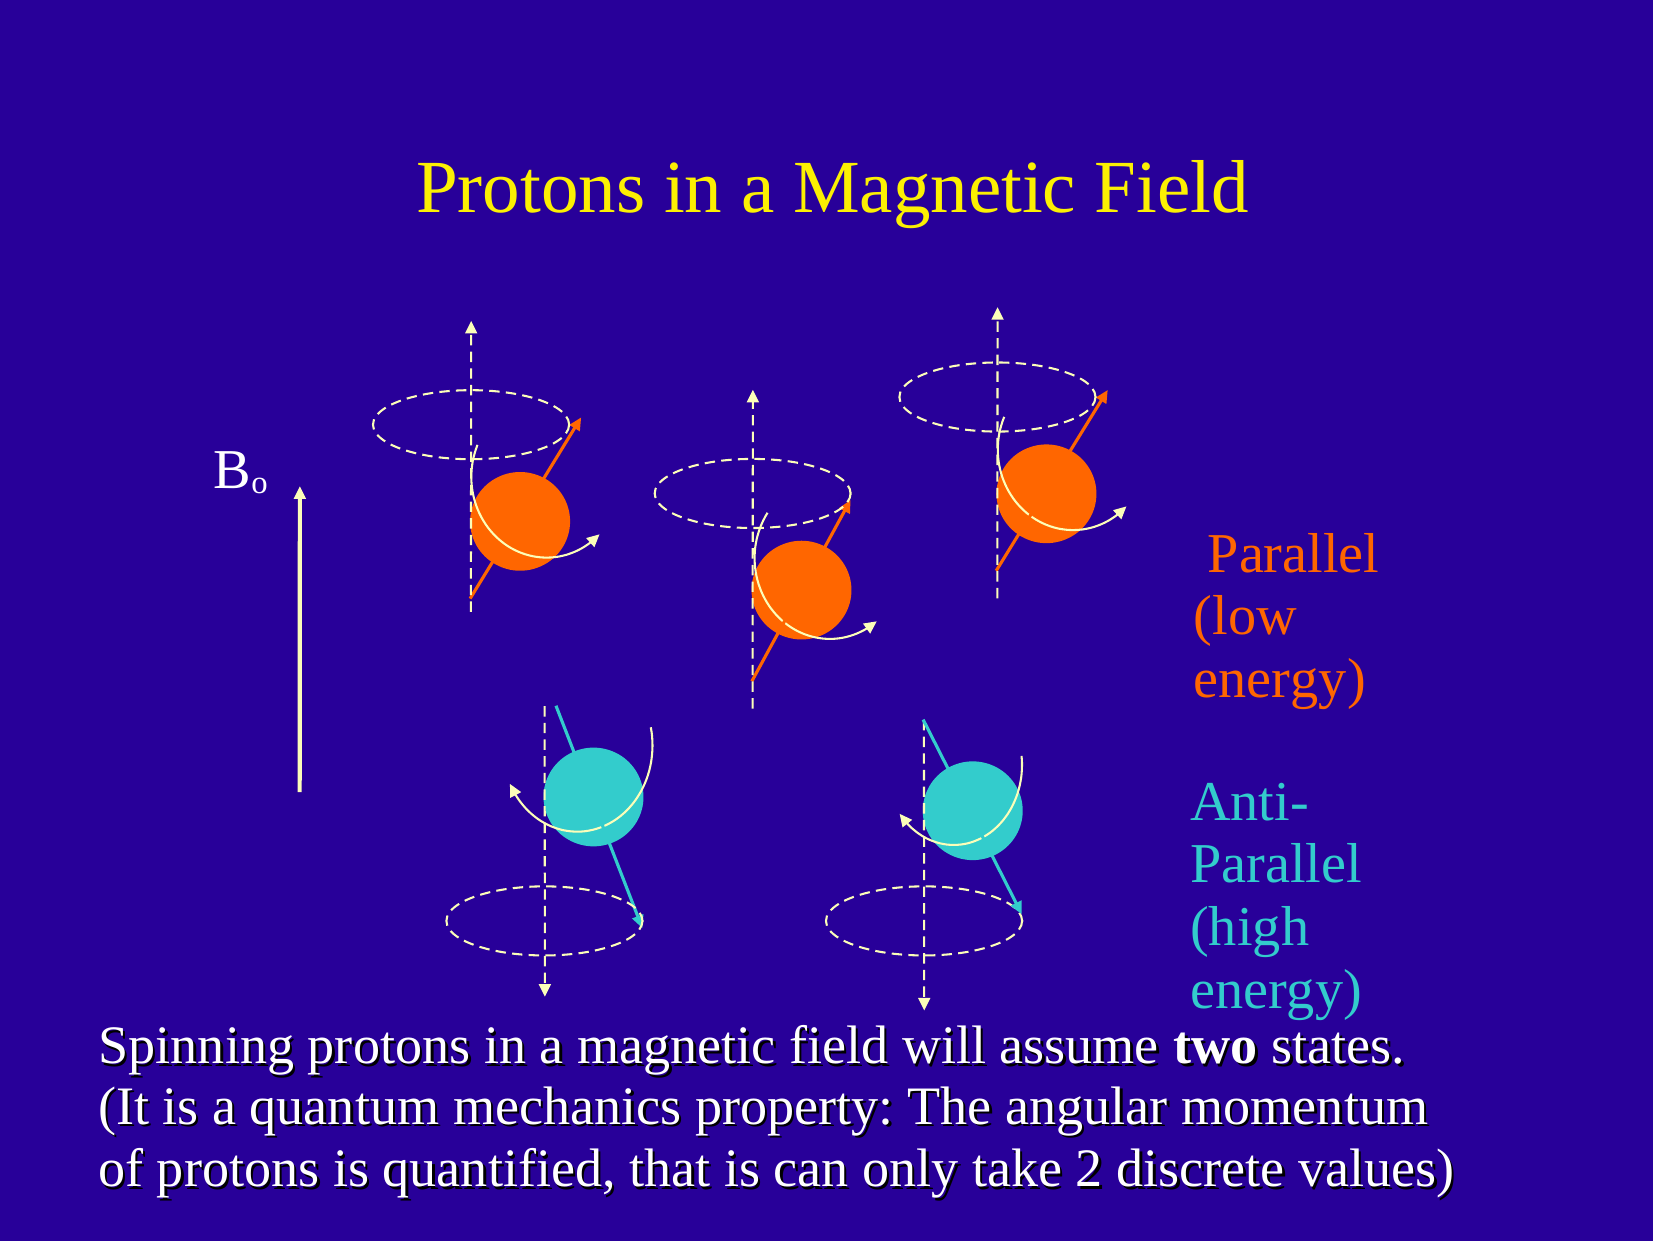

Protons in a Magnetic Field
Bo
 Parallel
(low energy)
Anti-Parallel
(high energy)
Spinning protons in a magnetic field will assume two states.
(It is a quantum mechanics property: The angular momentum of protons is quantified, that is can only take 2 discrete values)